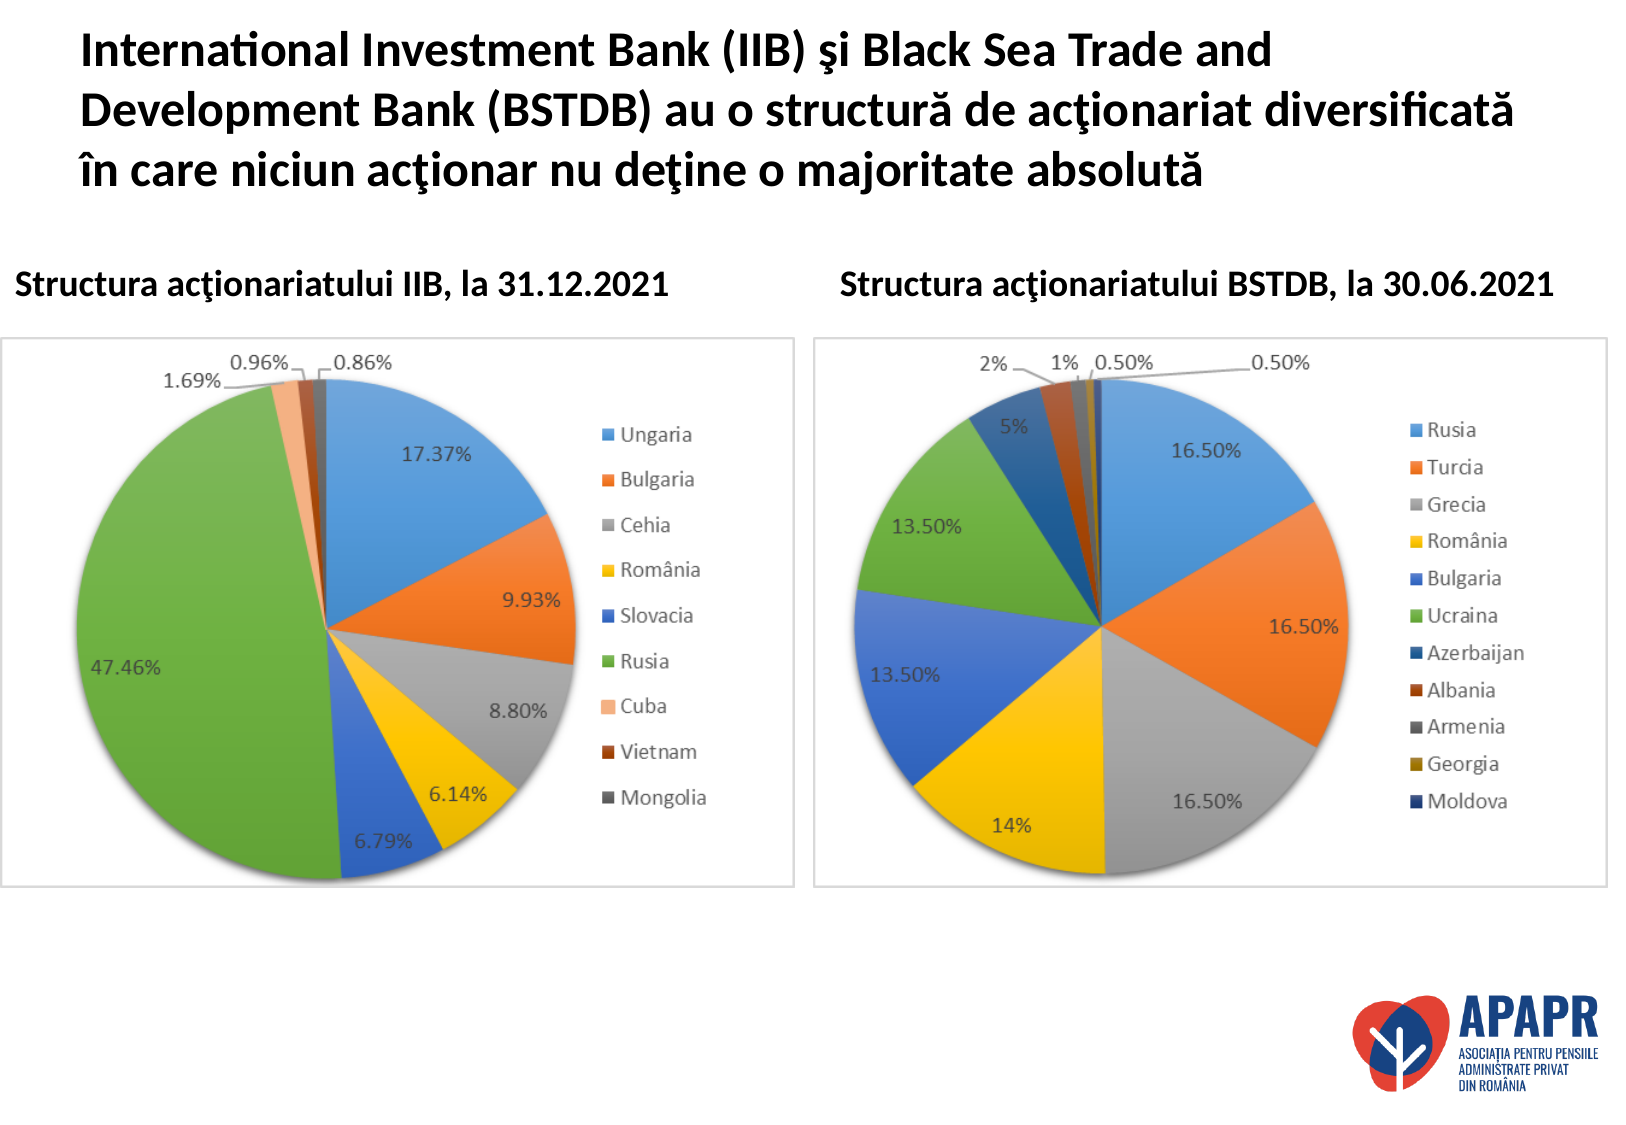

International Investment Bank (IIB) şi Black Sea Trade and Development Bank (BSTDB) au o structură de acţionariat diversificată în care niciun acţionar nu deţine o majoritate absolută
Structura acţionariatului IIB, la 31.12.2021
Structura acţionariatului BSTDB, la 30.06.2021